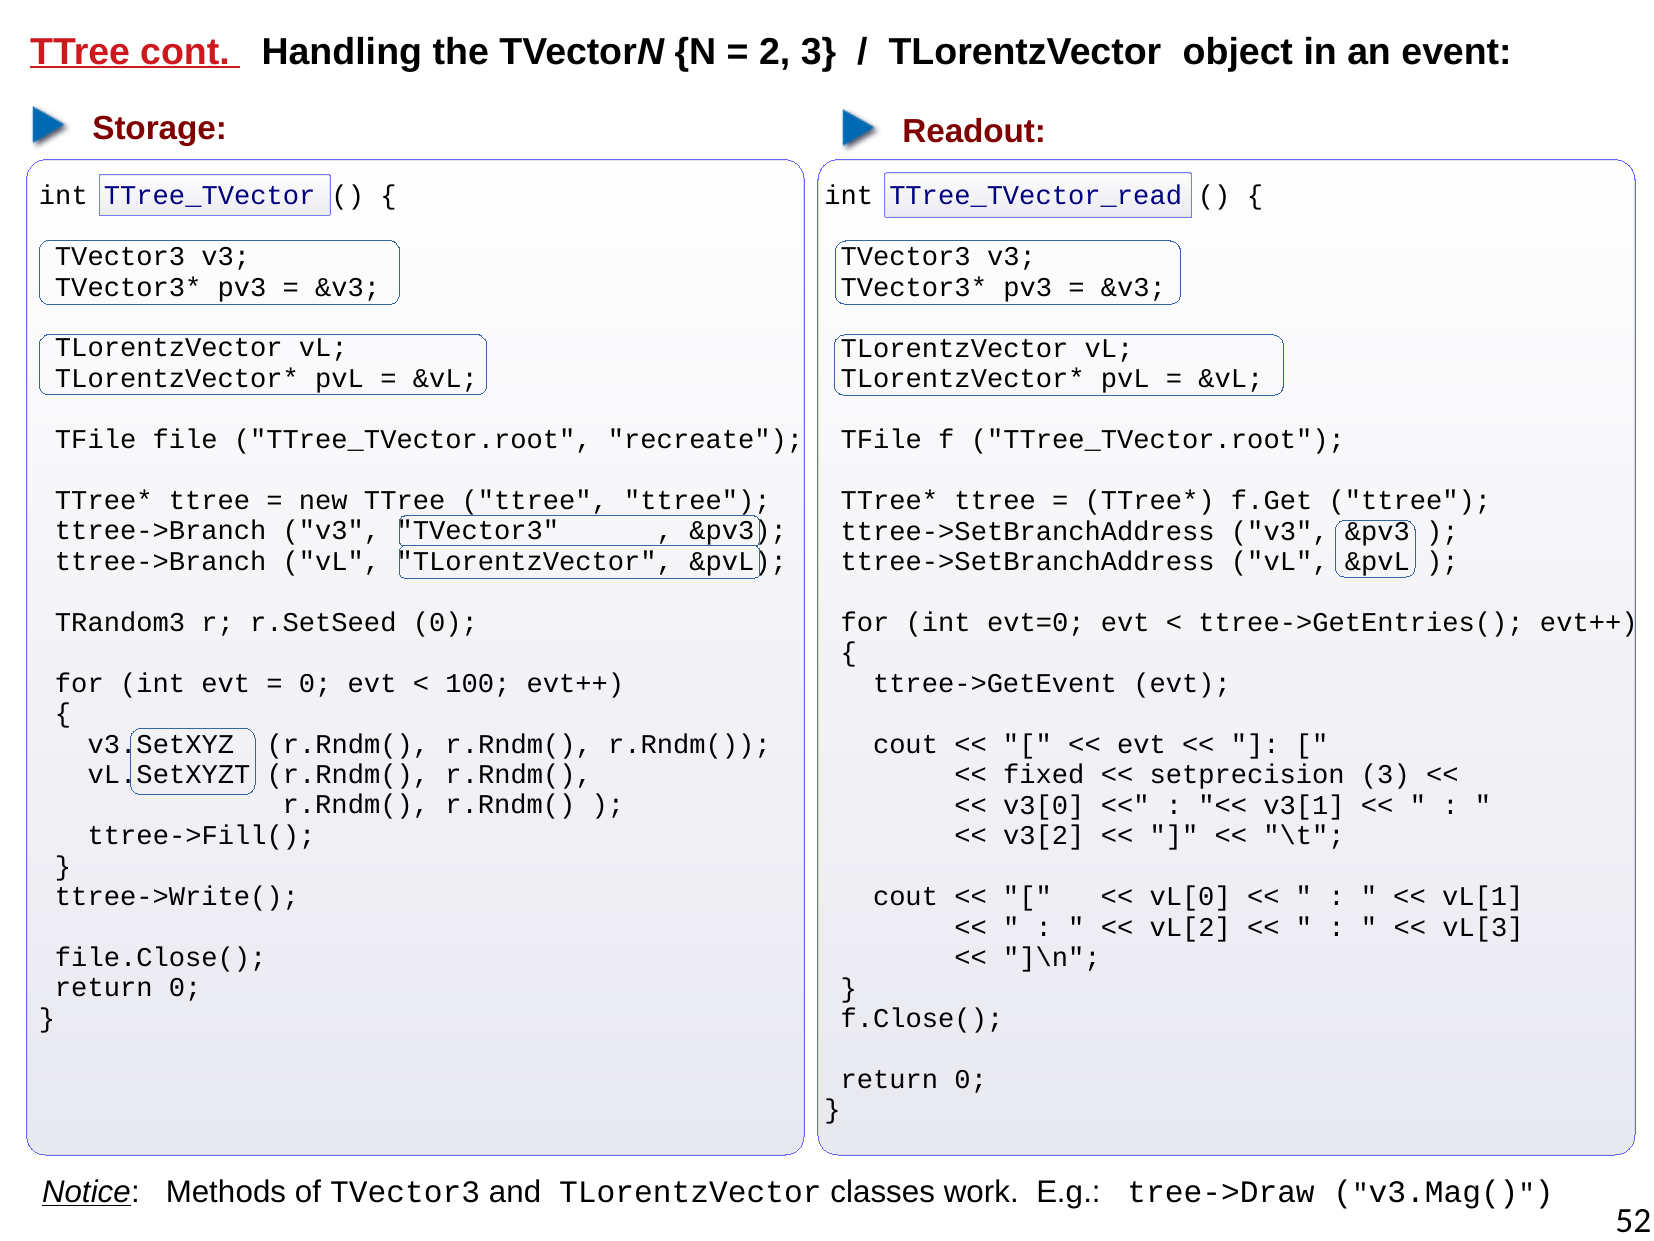

TTree cont. Handling the TVectorN {N = 2, 3} / TLorentzVector object in an event:
 Storage:
 Readout:
int TTree_TVector () {
 TVector3 v3;
 TVector3* pv3 = &v3;
 TLorentzVector vL;
 TLorentzVector* pvL = &vL;
 TFile file ("TTree_TVector.root", "recreate");
 TTree* ttree = new TTree ("ttree", "ttree");
 ttree->Branch ("v3", "TVector3" , &pv3);
 ttree->Branch ("vL", "TLorentzVector", &pvL);
 TRandom3 r; r.SetSeed (0);
 for (int evt = 0; evt < 100; evt++)
 {
 v3.SetXYZ (r.Rndm(), r.Rndm(), r.Rndm());
 vL.SetXYZT (r.Rndm(), r.Rndm(),
 r.Rndm(), r.Rndm() );
 ttree->Fill();
 }
 ttree->Write();
 file.Close();
 return 0;
}
int TTree_TVector_read () {
 TVector3 v3;
 TVector3* pv3 = &v3;
 TLorentzVector vL;
 TLorentzVector* pvL = &vL;
 TFile f ("TTree_TVector.root");
 TTree* ttree = (TTree*) f.Get ("ttree");
 ttree->SetBranchAddress ("v3", &pv3 );
 ttree->SetBranchAddress ("vL", &pvL );
 for (int evt=0; evt < ttree->GetEntries(); evt++)
 {
 ttree->GetEvent (evt);
 cout << "[" << evt << "]: ["
 << fixed << setprecision (3) <<
 << v3[0] <<" : "<< v3[1] << " : "
 << v3[2] << "]" << "\t";
 cout << "[" << vL[0] << " : " << vL[1]
 << " : " << vL[2] << " : " << vL[3]
 << "]\n";
 }
 f.Close();
 return 0;
}
Notice: Methods of TVector3 and TLorentzVector classes work. E.g.: tree->Draw ("v3.Mag()")